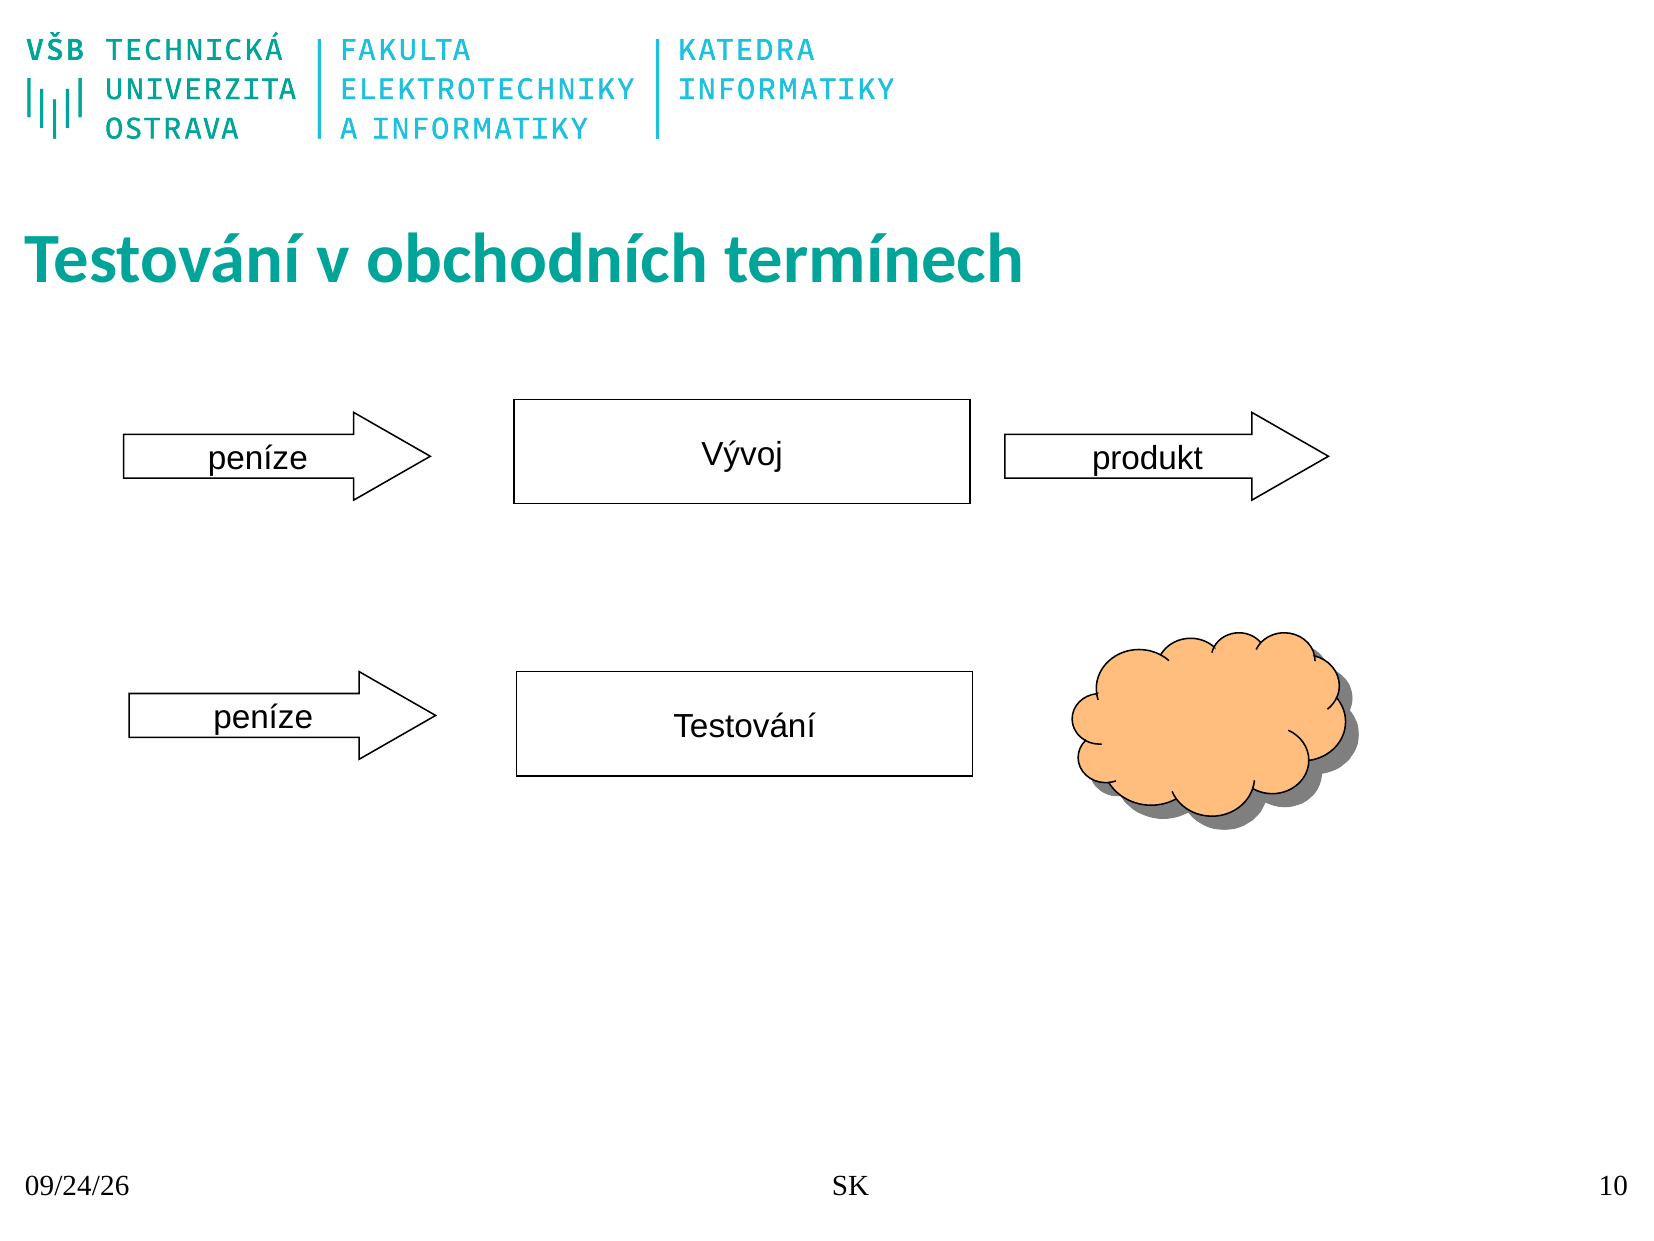

# Testování v obchodních termínech
Vývoj
peníze
produkt
peníze
Testování
SK
10